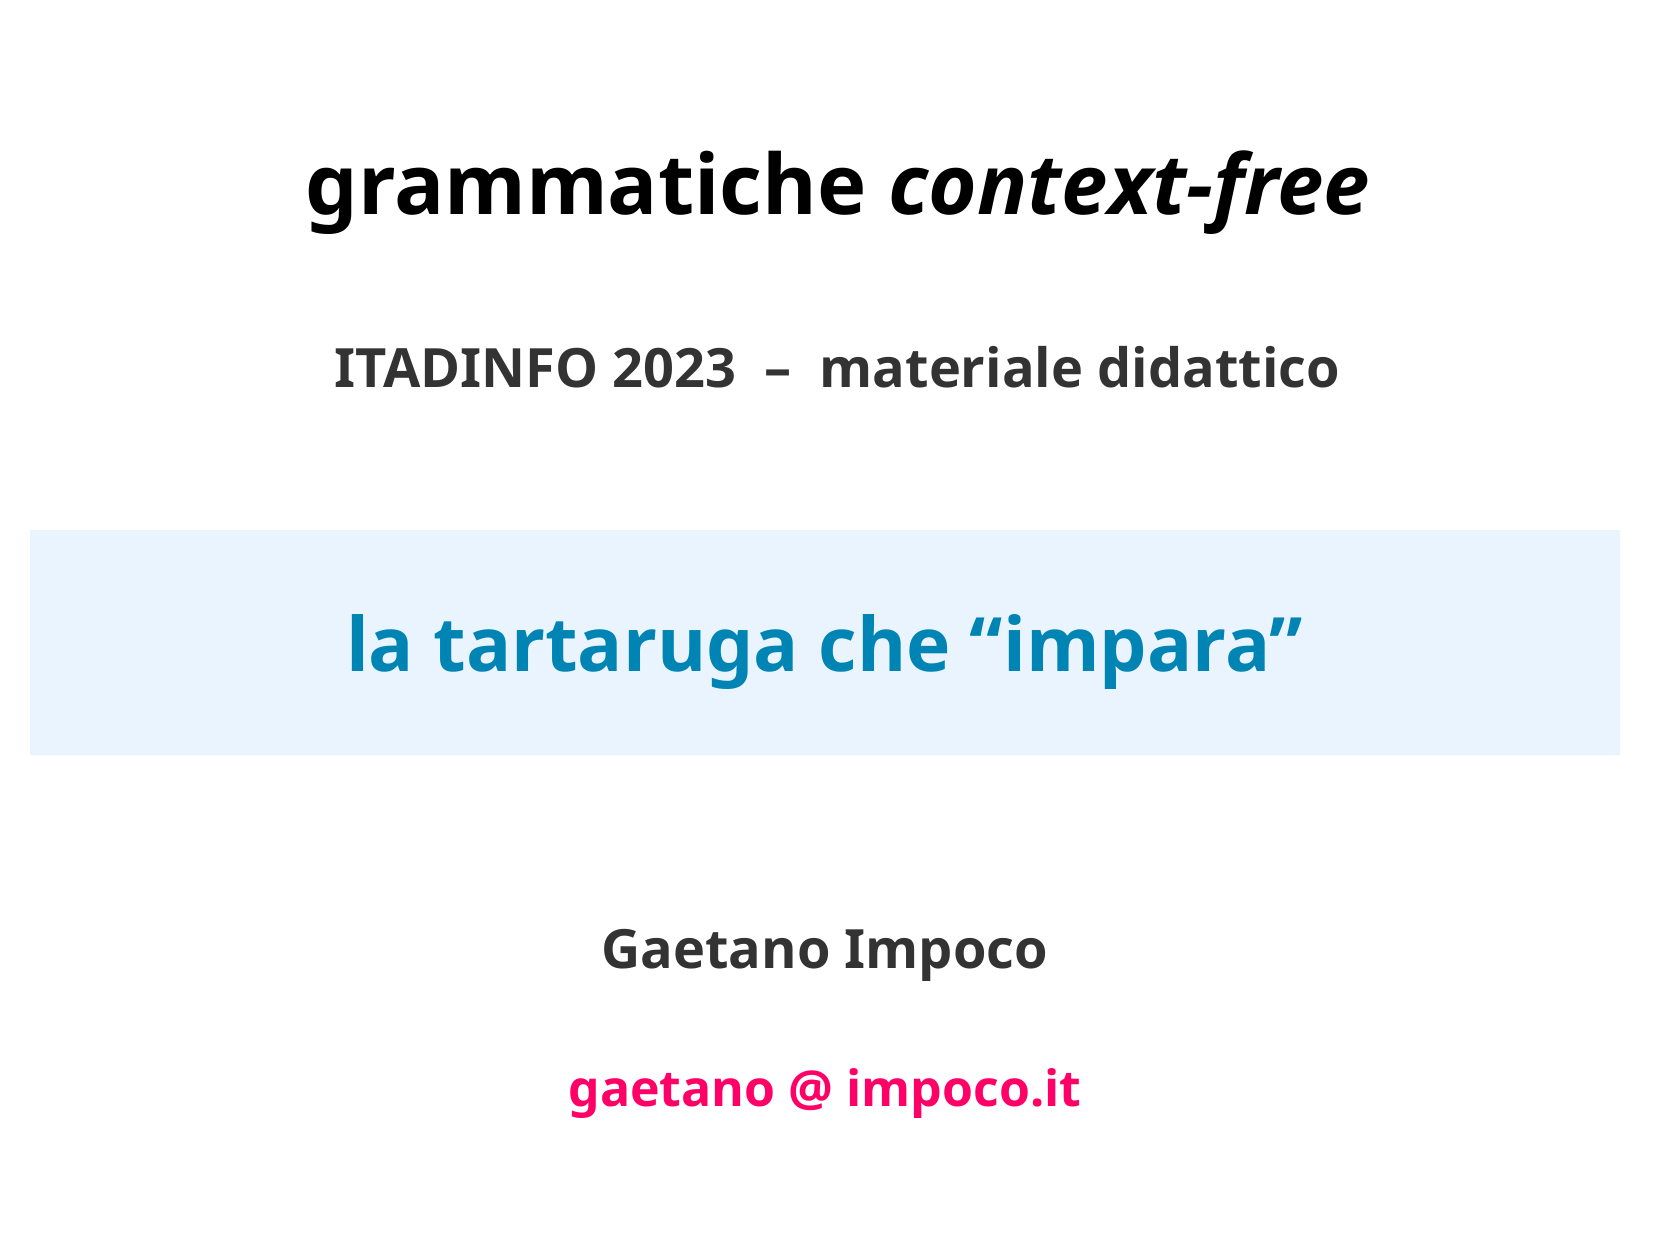

# grammatiche context-free
ITADINFO 2023 – materiale didattico
la tartaruga che “impara”
Gaetano Impoco
gaetano @ impoco.it